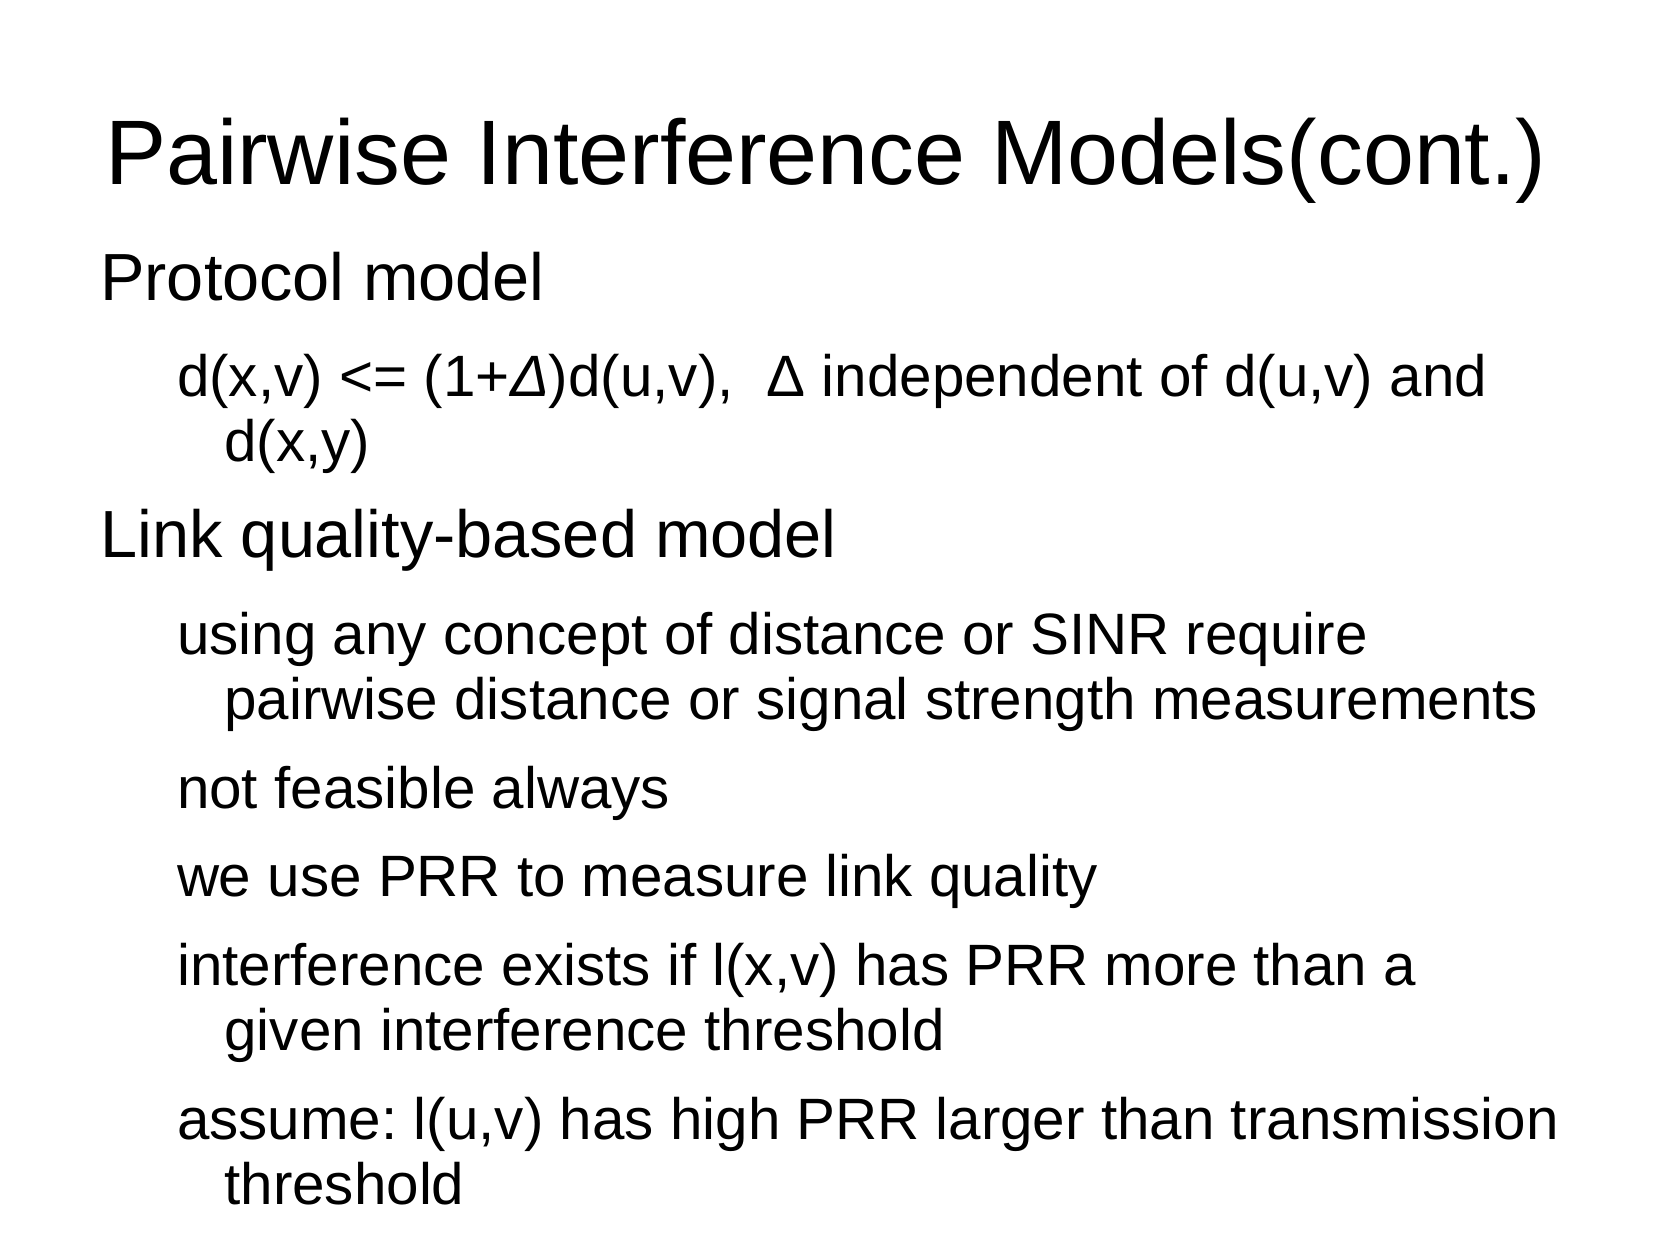

# Pairwise Interference Models(cont.)
Protocol model
d(x,v) <= (1+Δ)d(u,v), Δ independent of d(u,v) and d(x,y)
Link quality-based model
using any concept of distance or SINR require pairwise distance or signal strength measurements
not feasible always
we use PRR to measure link quality
interference exists if l(x,v) has PRR more than a given interference threshold
assume: l(u,v) has high PRR larger than transmission threshold